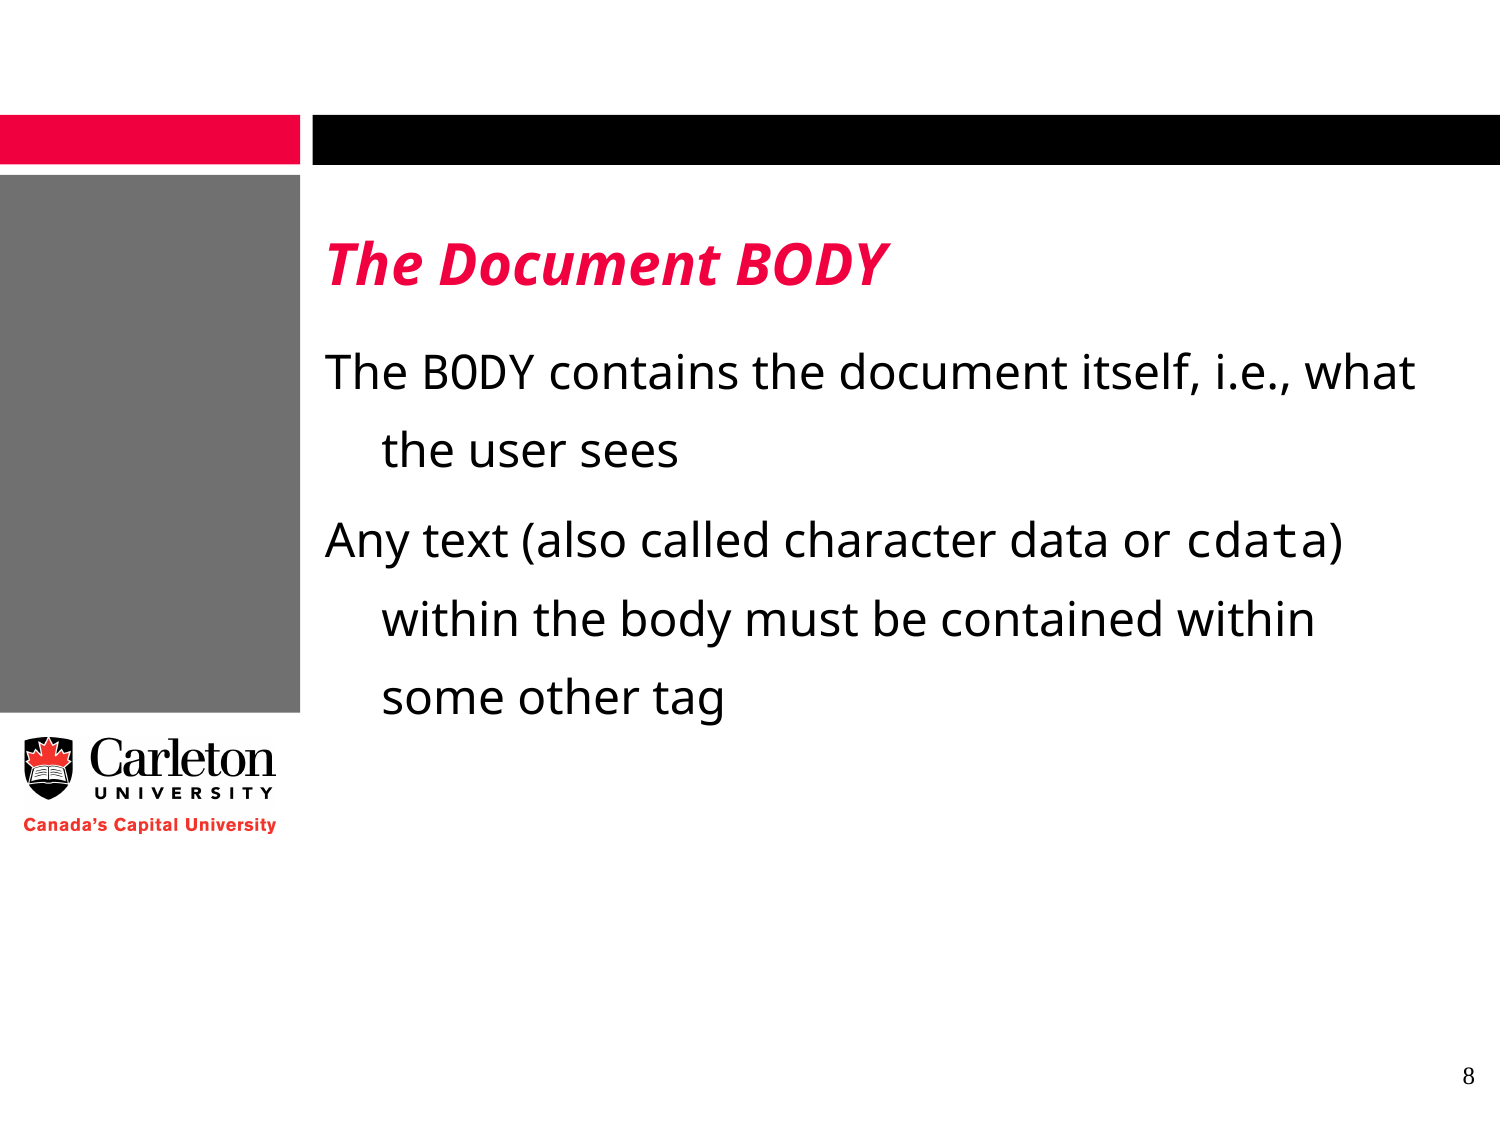

# The Document BODY
The BODY contains the document itself, i.e., what the user sees
Any text (also called character data or cdata) within the body must be contained within some other tag
8